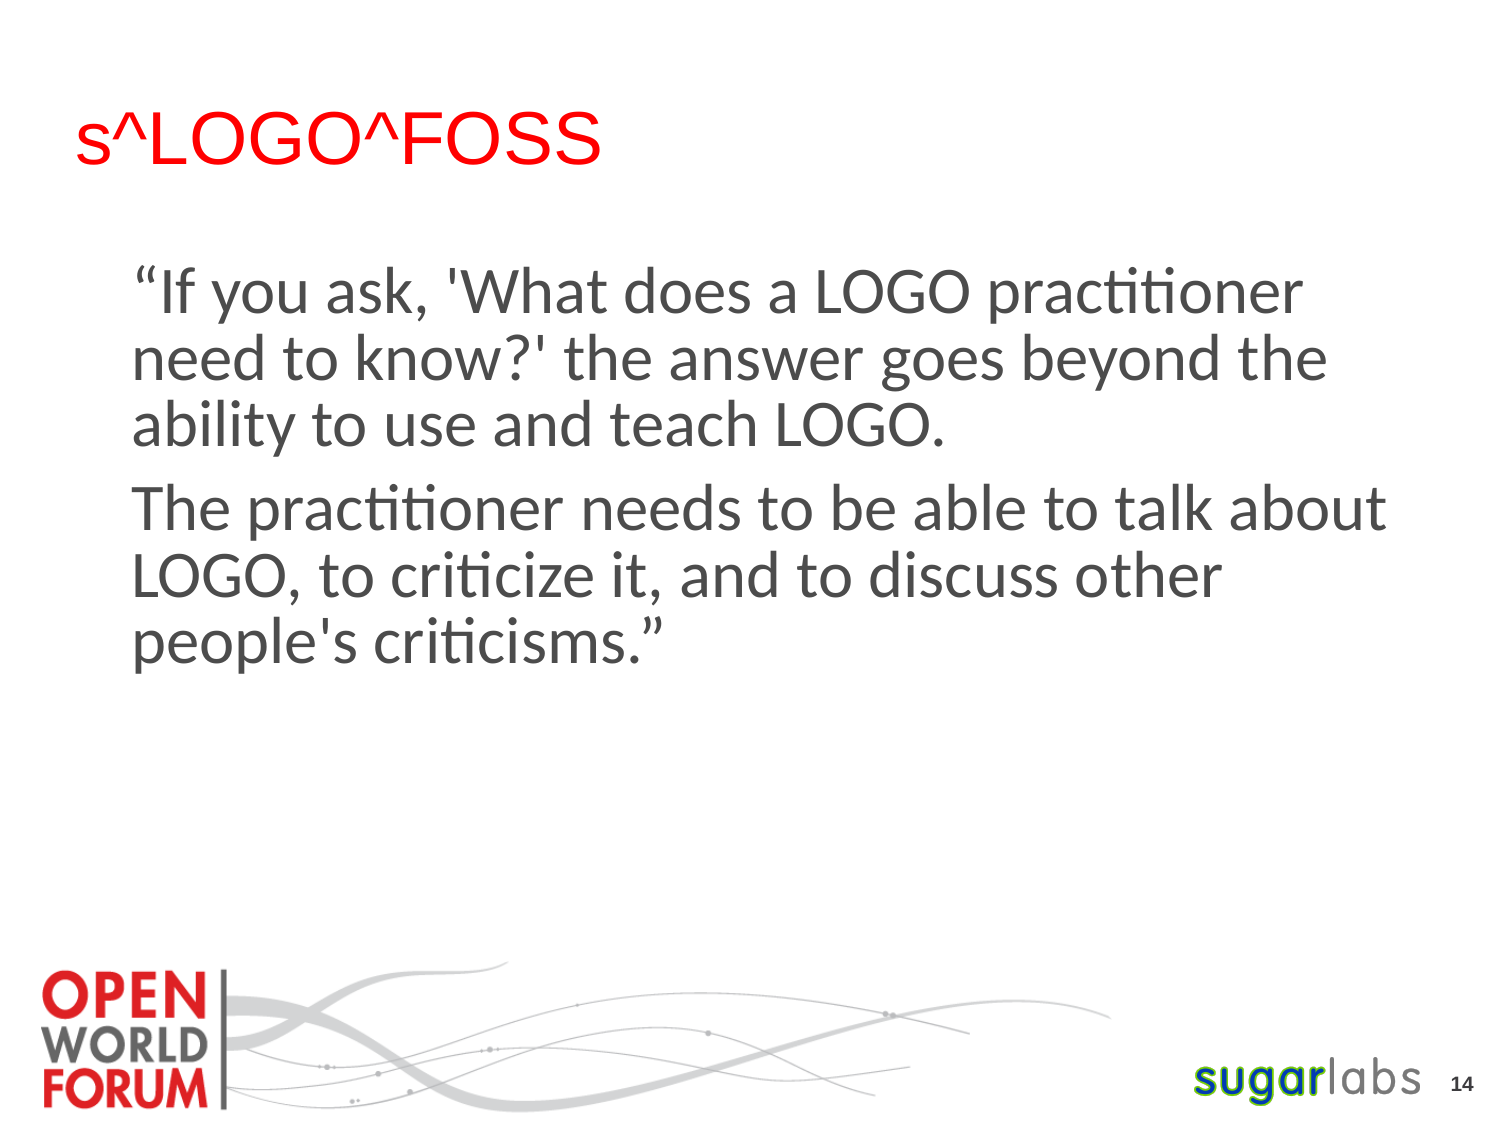

# s^LOGO^FOSS
“If you ask, 'What does a LOGO practitioner need to know?' the answer goes beyond the ability to use and teach LOGO.
The practitioner needs to be able to talk about LOGO, to criticize it, and to discuss other people's criticisms.”
14